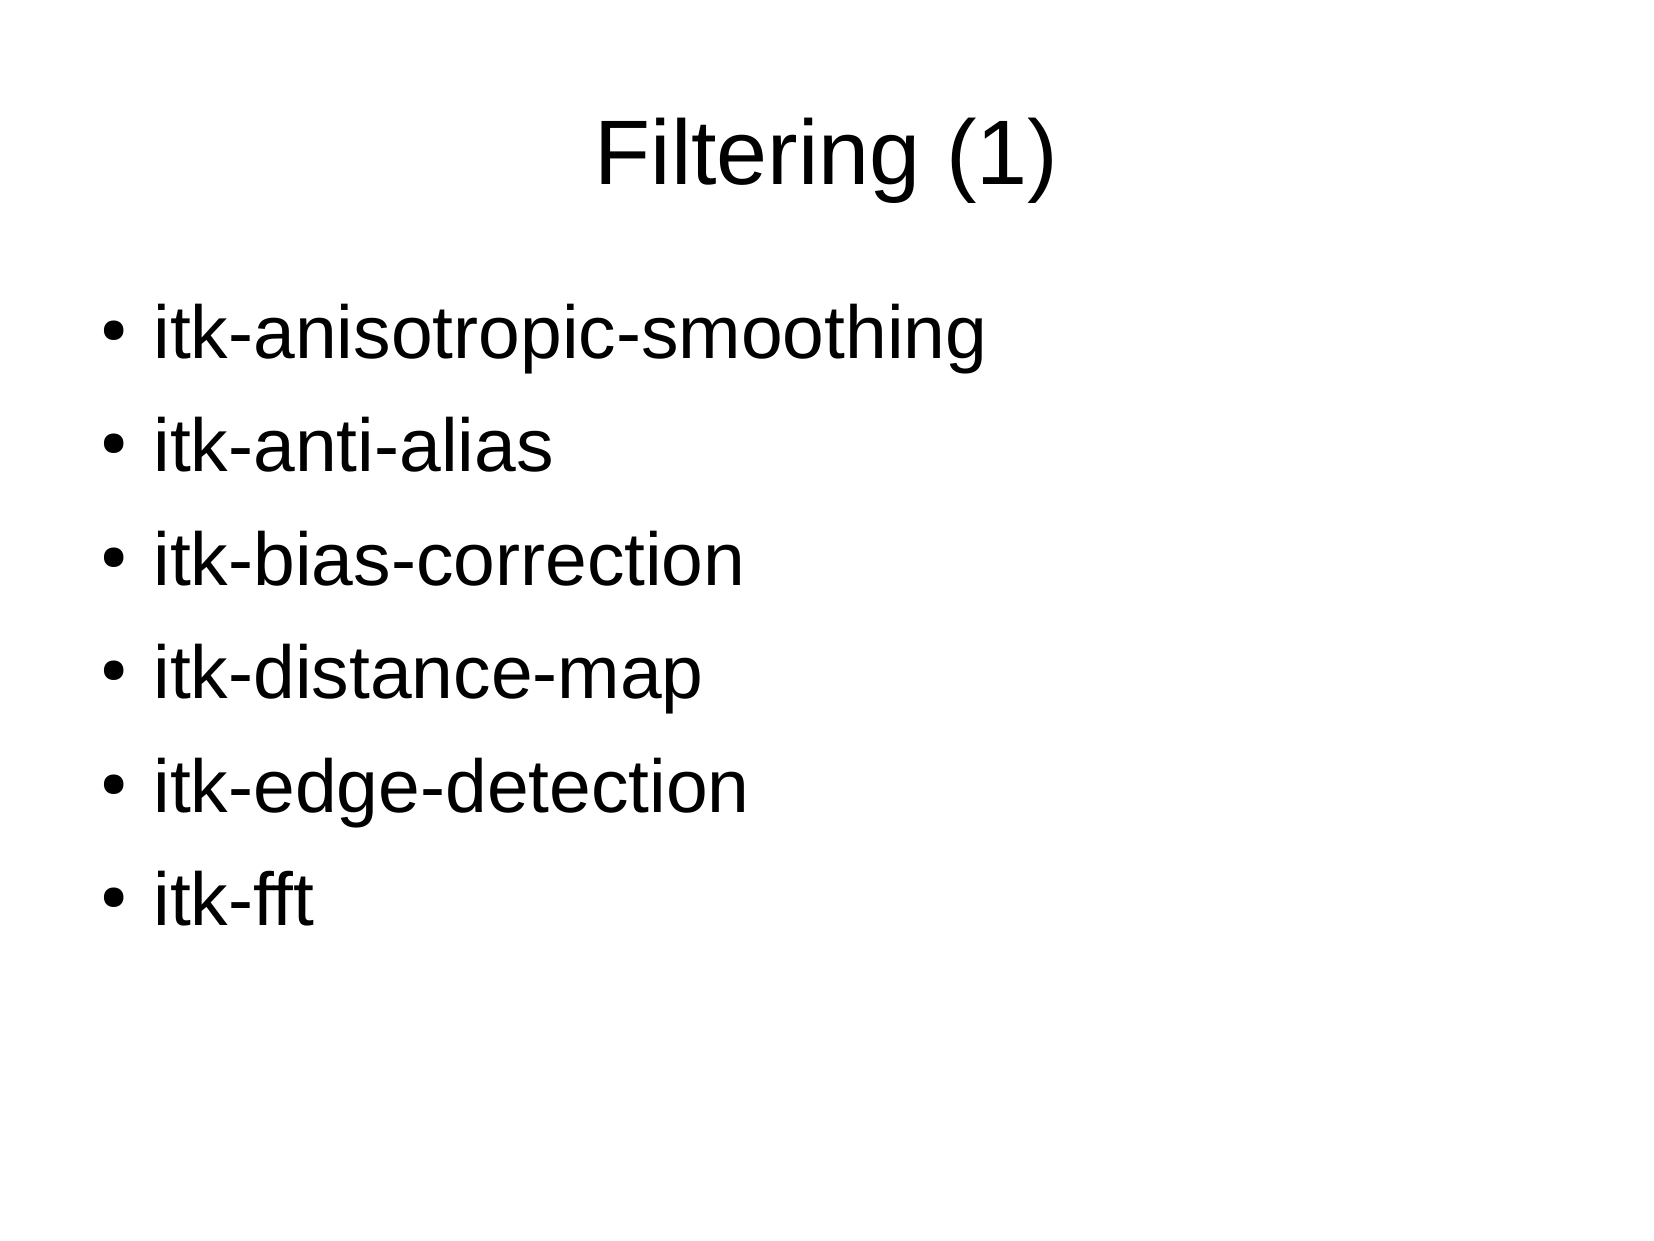

# Filtering (1)
itk-anisotropic-smoothing
itk-anti-alias
itk-bias-correction
itk-distance-map
itk-edge-detection
itk-fft